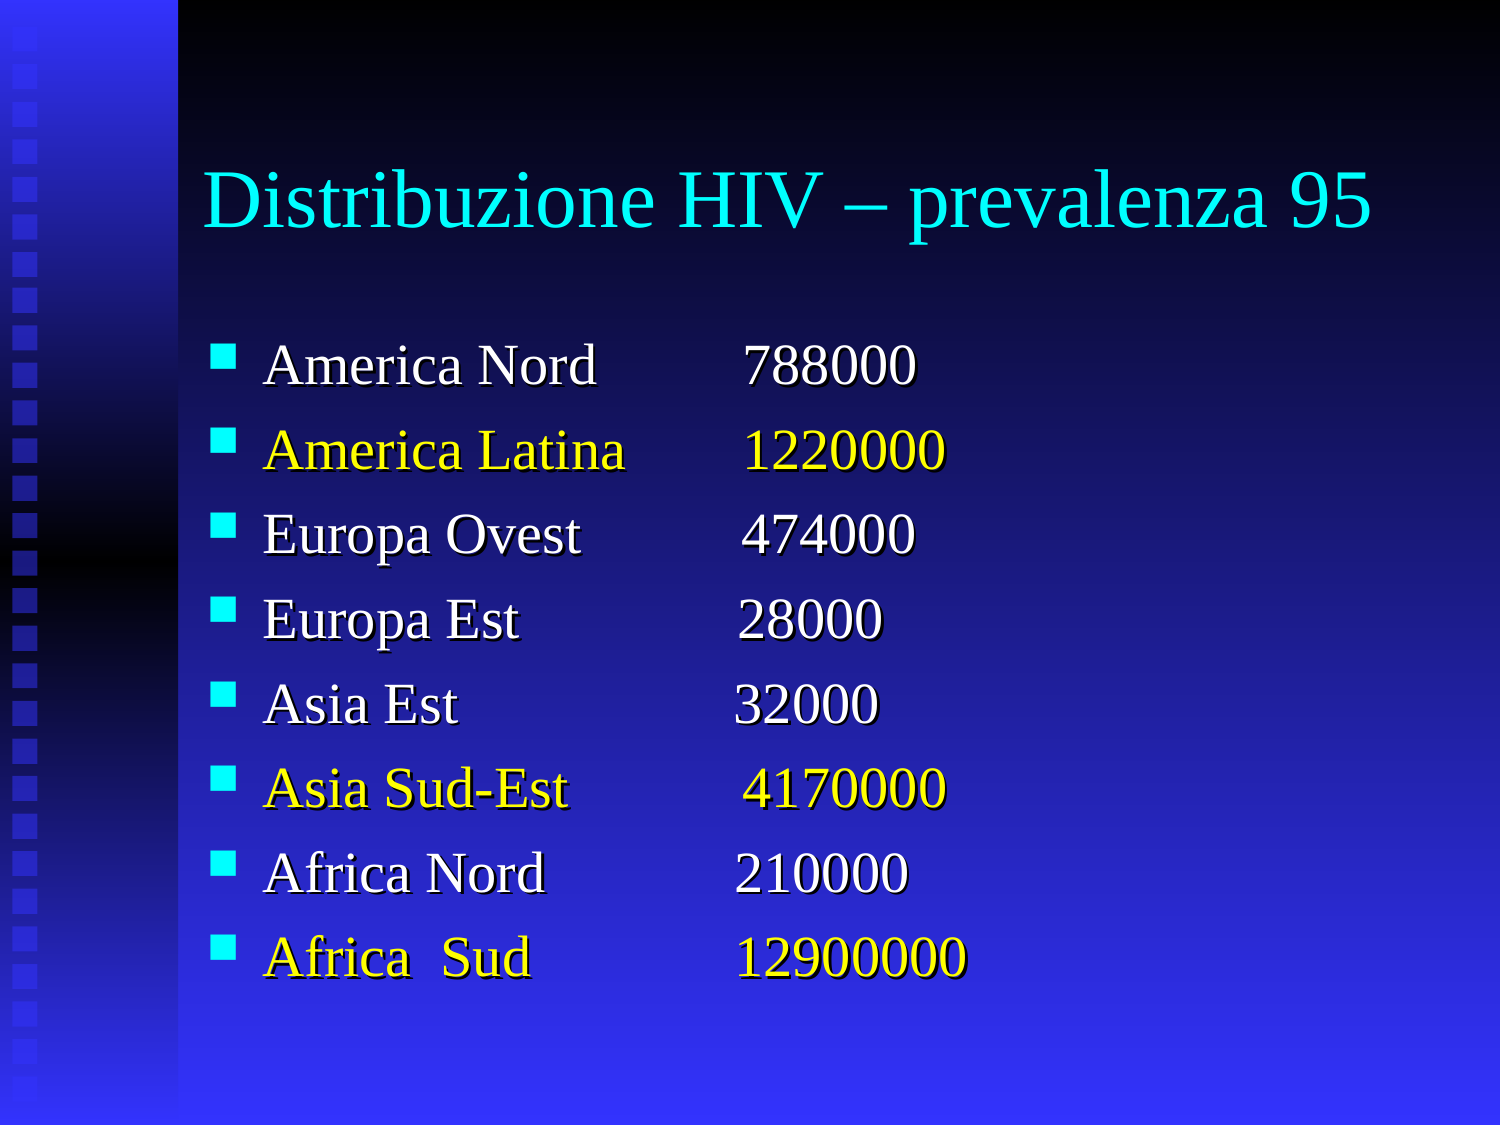

Distribuzione HIV – prevalenza 95
America Nord 788000
America Latina 1220000
Europa Ovest 474000
Europa Est 28000
Asia Est 32000
Asia Sud-Est 4170000
Africa Nord 210000
Africa Sud 12900000